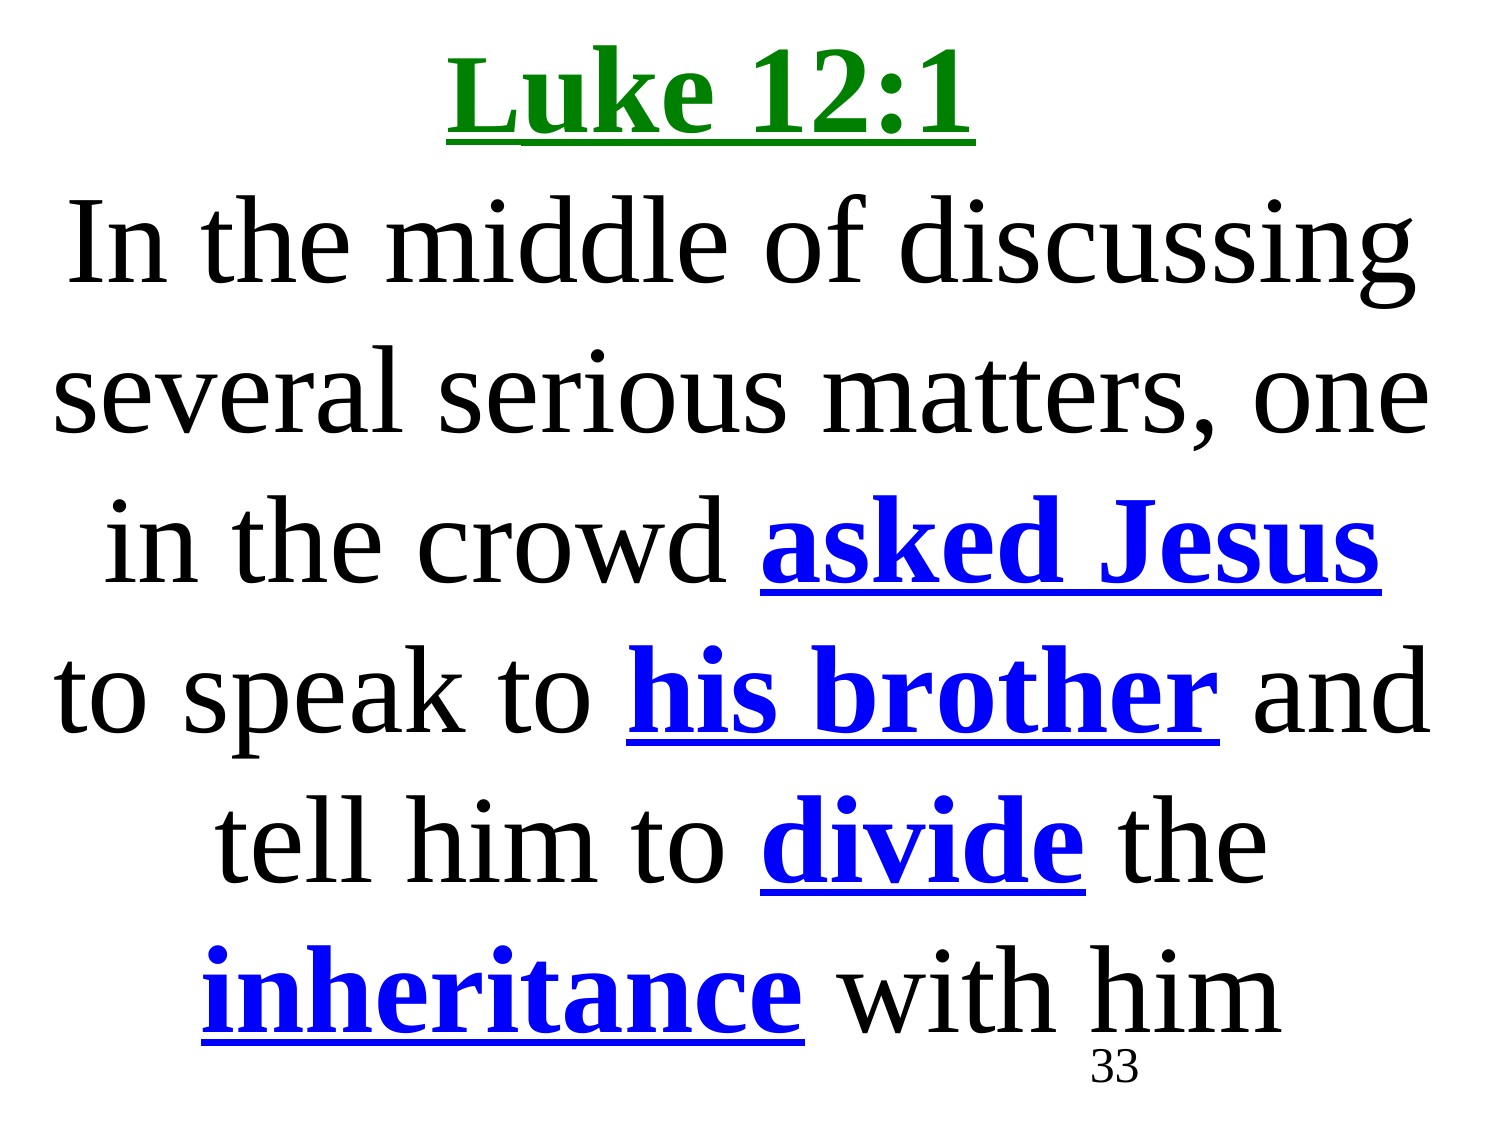

Luke 12:1
In the middle of discussing several serious matters, one in the crowd asked Jesus to speak to his brother and tell him to divide the inheritance with him
33